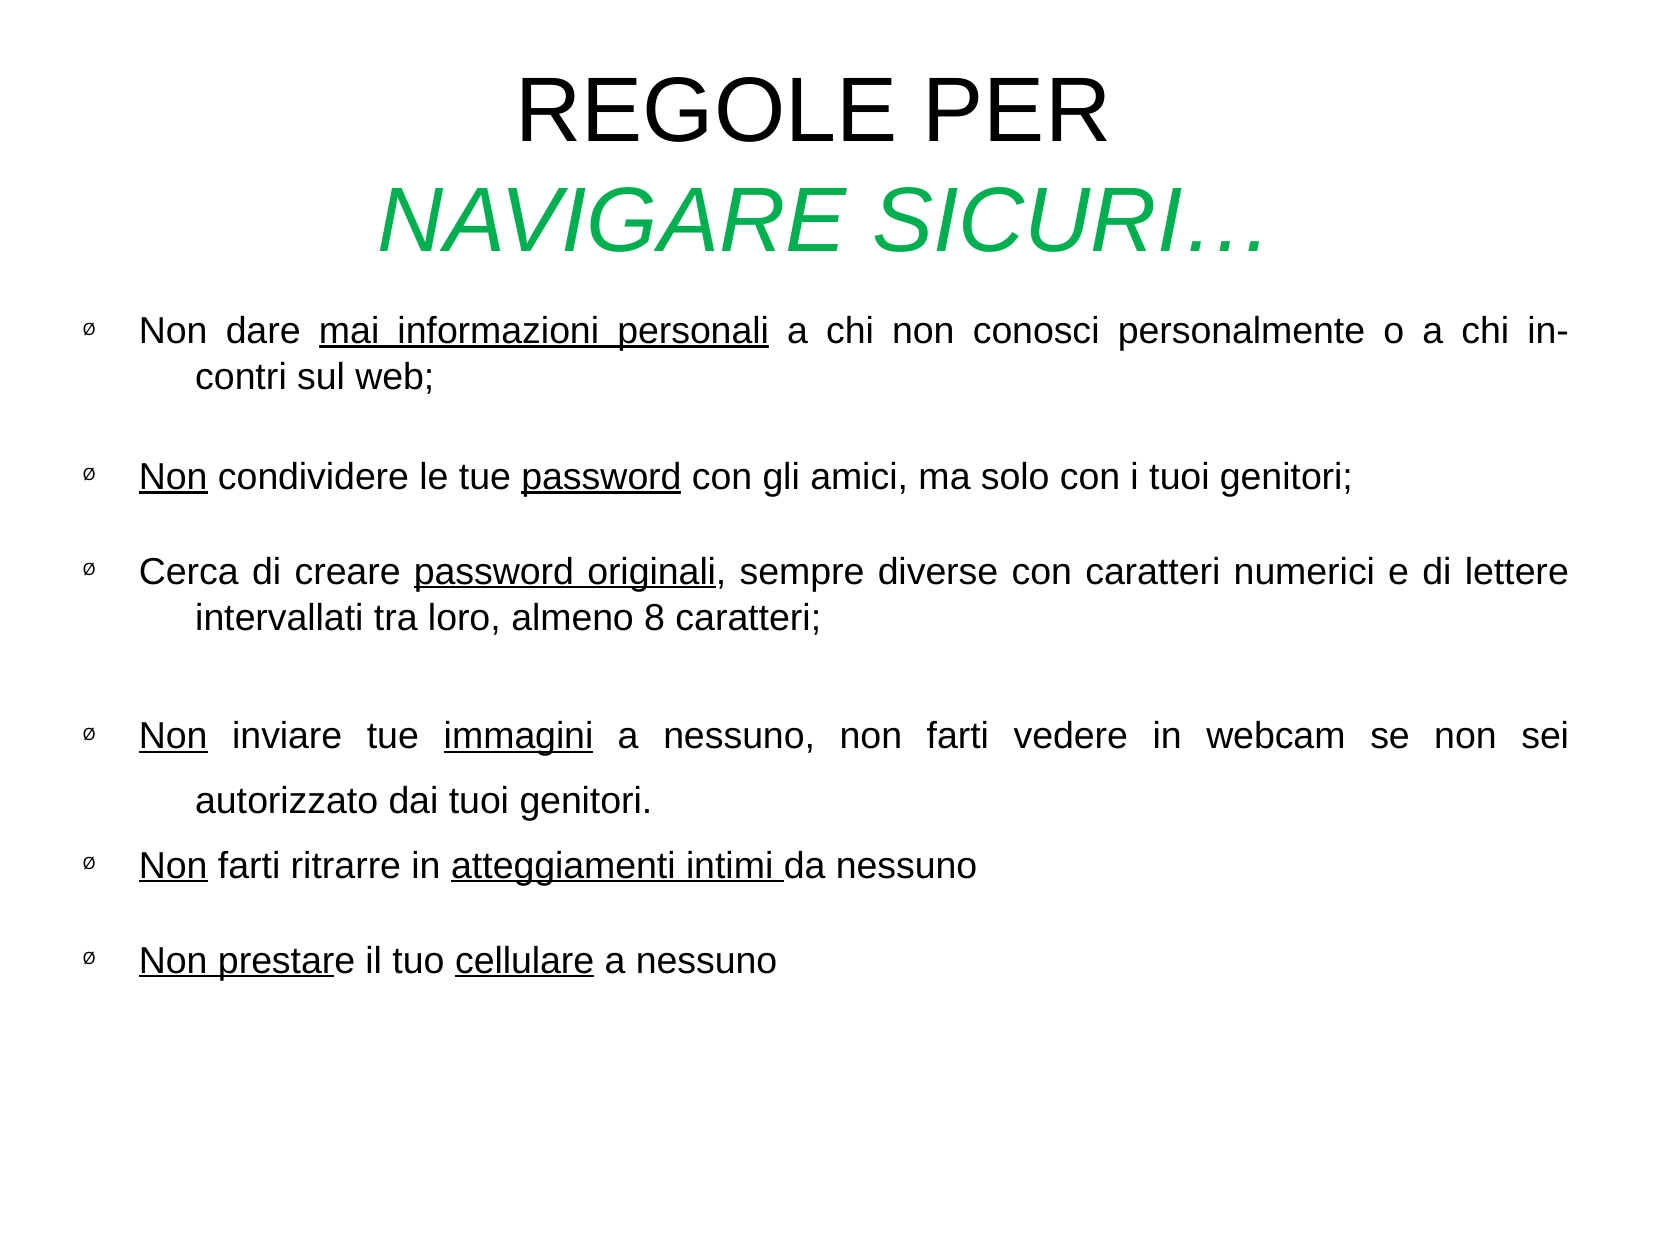

# REGOLE PER NAVIGARE SICURI…
Non dare mai informazioni personali a chi non conosci personalmente o a chi in- contri sul web;
Non condividere le tue password con gli amici, ma solo con i tuoi genitori;
Cerca di creare password originali, sempre diverse con caratteri numerici e di lettere intervallati tra loro, almeno 8 caratteri;
Non inviare tue immagini a nessuno, non farti vedere in webcam se non sei autorizzato dai tuoi genitori.
Non farti ritrarre in atteggiamenti intimi da nessuno
Non prestare il tuo cellulare a nessuno